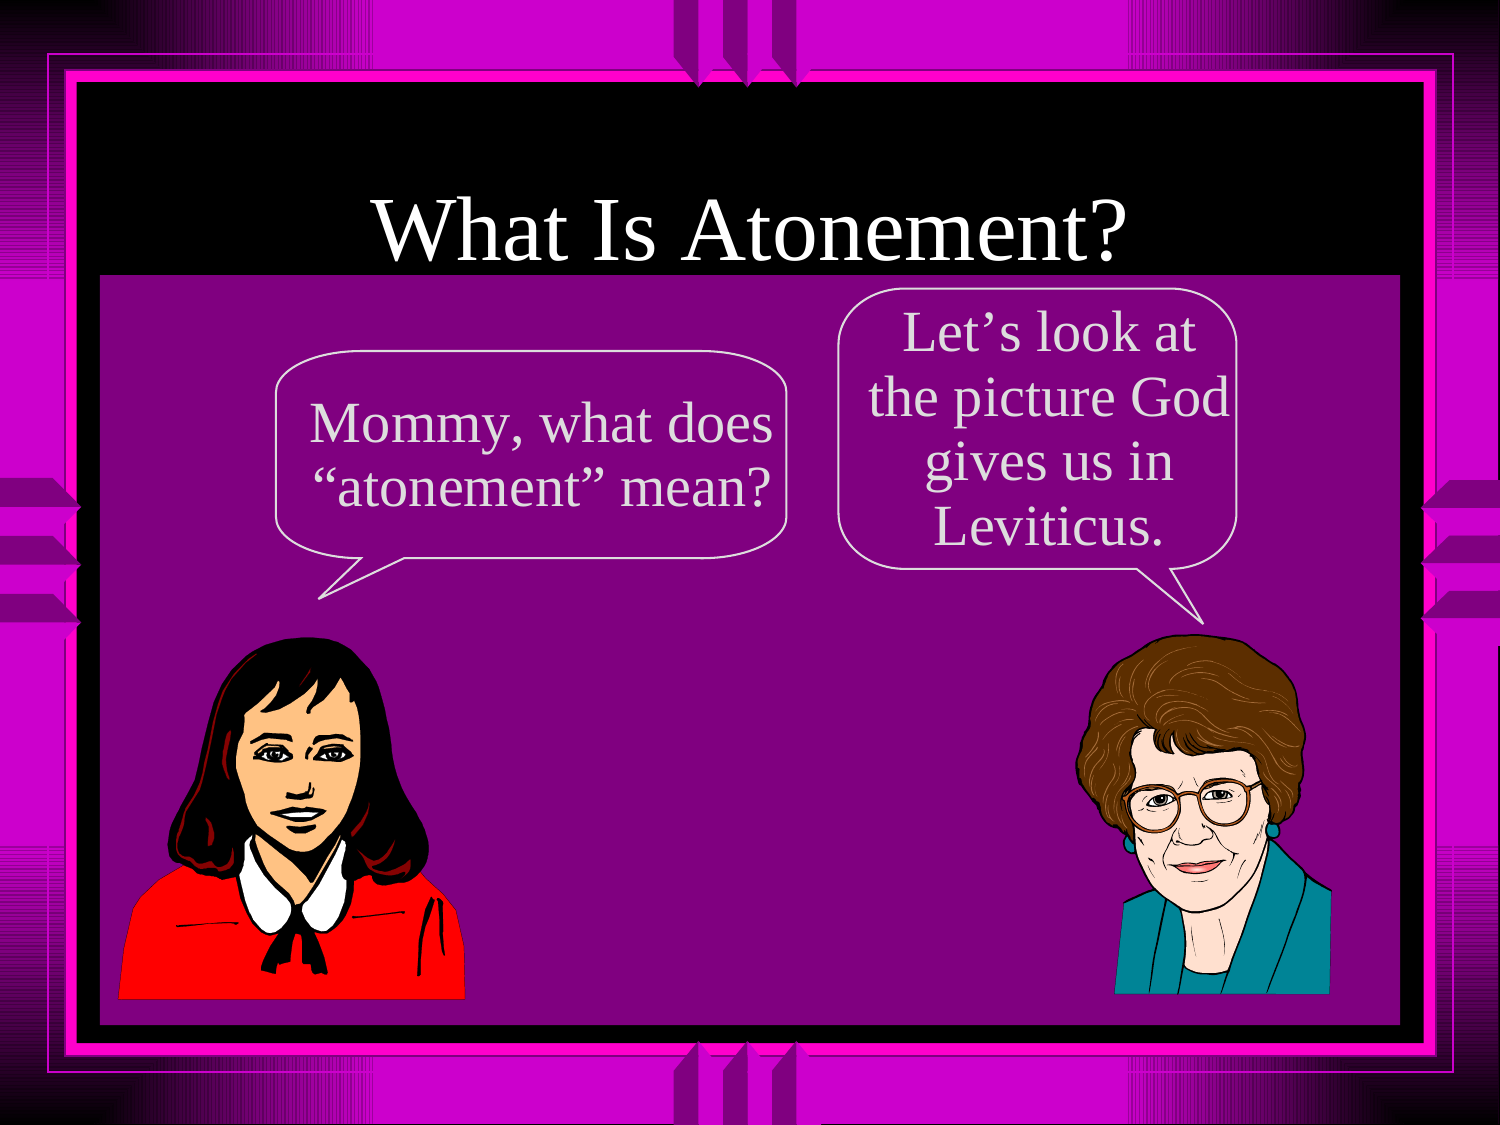

# What Is Atonement?
Let’s look at
the picture God
gives us in
Leviticus.
Mommy, what does
“atonement” mean?